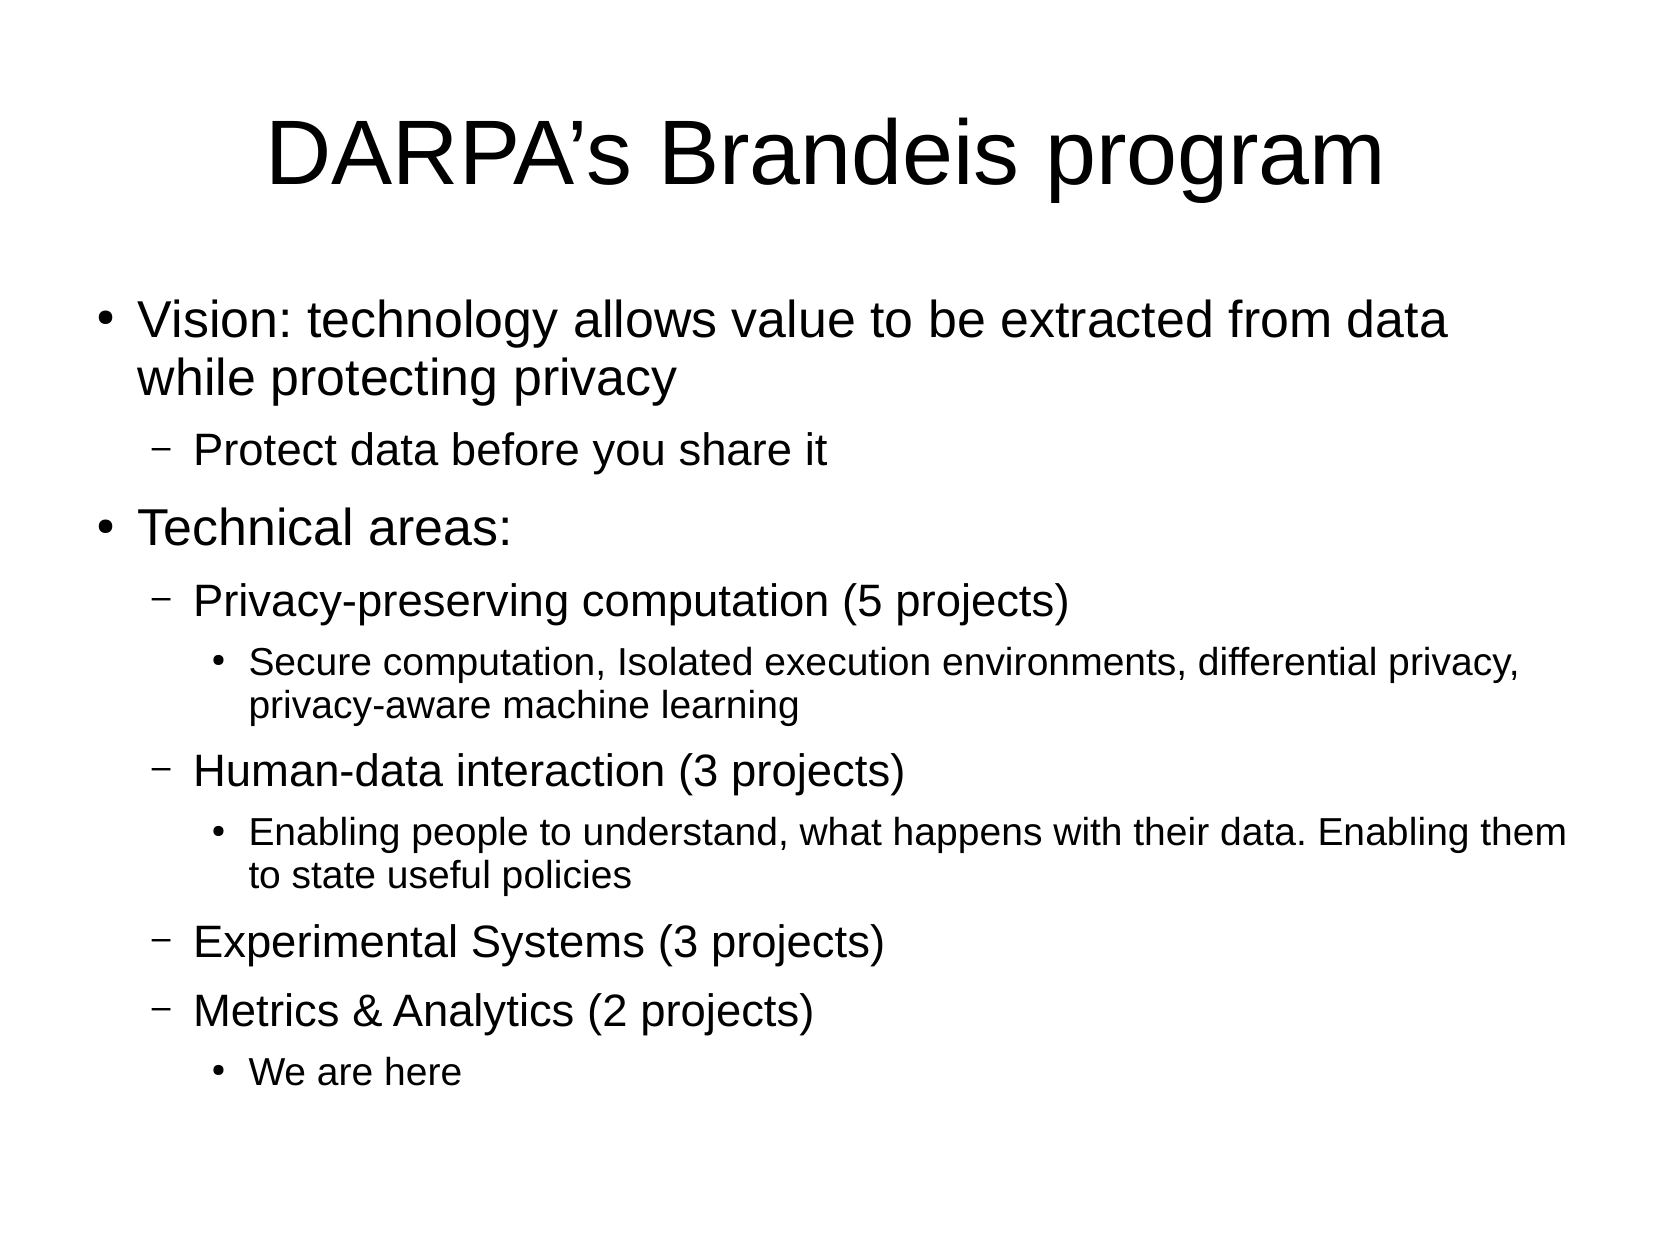

# DARPA’s Brandeis program
Vision: technology allows value to be extracted from data while protecting privacy
Protect data before you share it
Technical areas:
Privacy-preserving computation (5 projects)
Secure computation, Isolated execution environments, differential privacy, privacy-aware machine learning
Human-data interaction (3 projects)
Enabling people to understand, what happens with their data. Enabling them to state useful policies
Experimental Systems (3 projects)
Metrics & Analytics (2 projects)
We are here